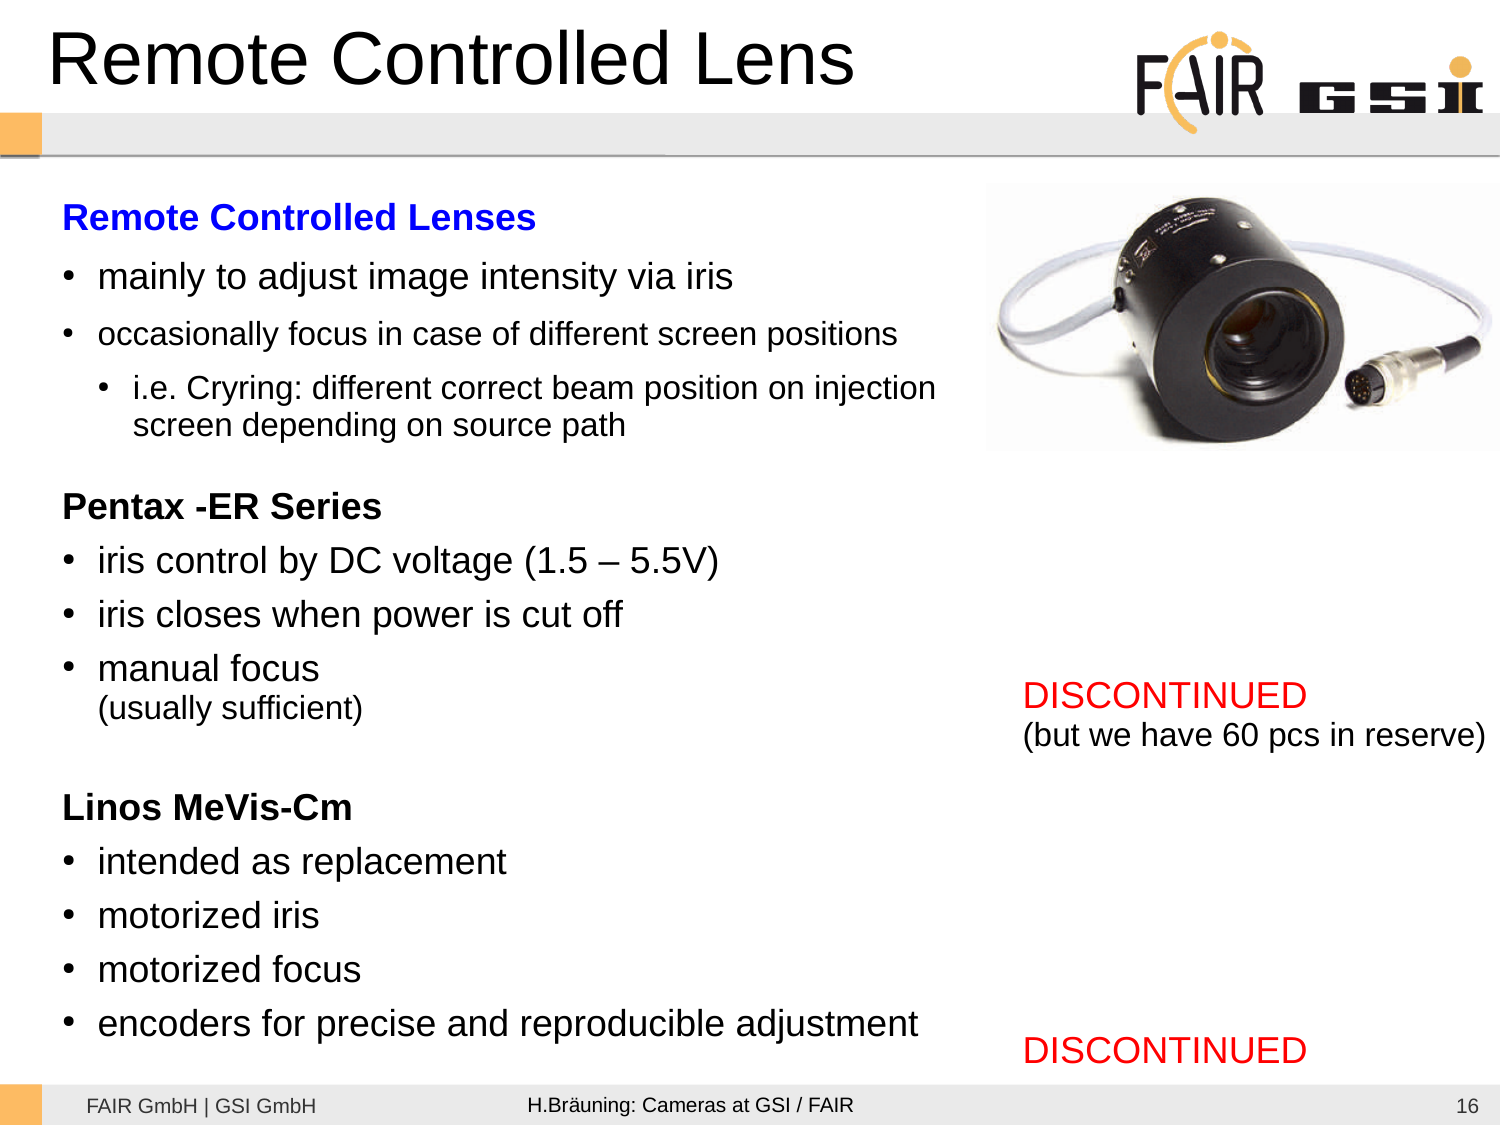

# Remote Controlled Lens
Remote Controlled Lenses
mainly to adjust image intensity via iris
occasionally focus in case of different screen positions
i.e. Cryring: different correct beam position on injection screen depending on source path
Pentax -ER Series
iris control by DC voltage (1.5 – 5.5V)
iris closes when power is cut off
manual focus
(usually sufficient)
DISCONTINUED
(but we have 60 pcs in reserve)
Linos MeVis-Cm
intended as replacement
motorized iris
motorized focus
encoders for precise and reproducible adjustment
DISCONTINUED
16
Harald Bräuning / GSI